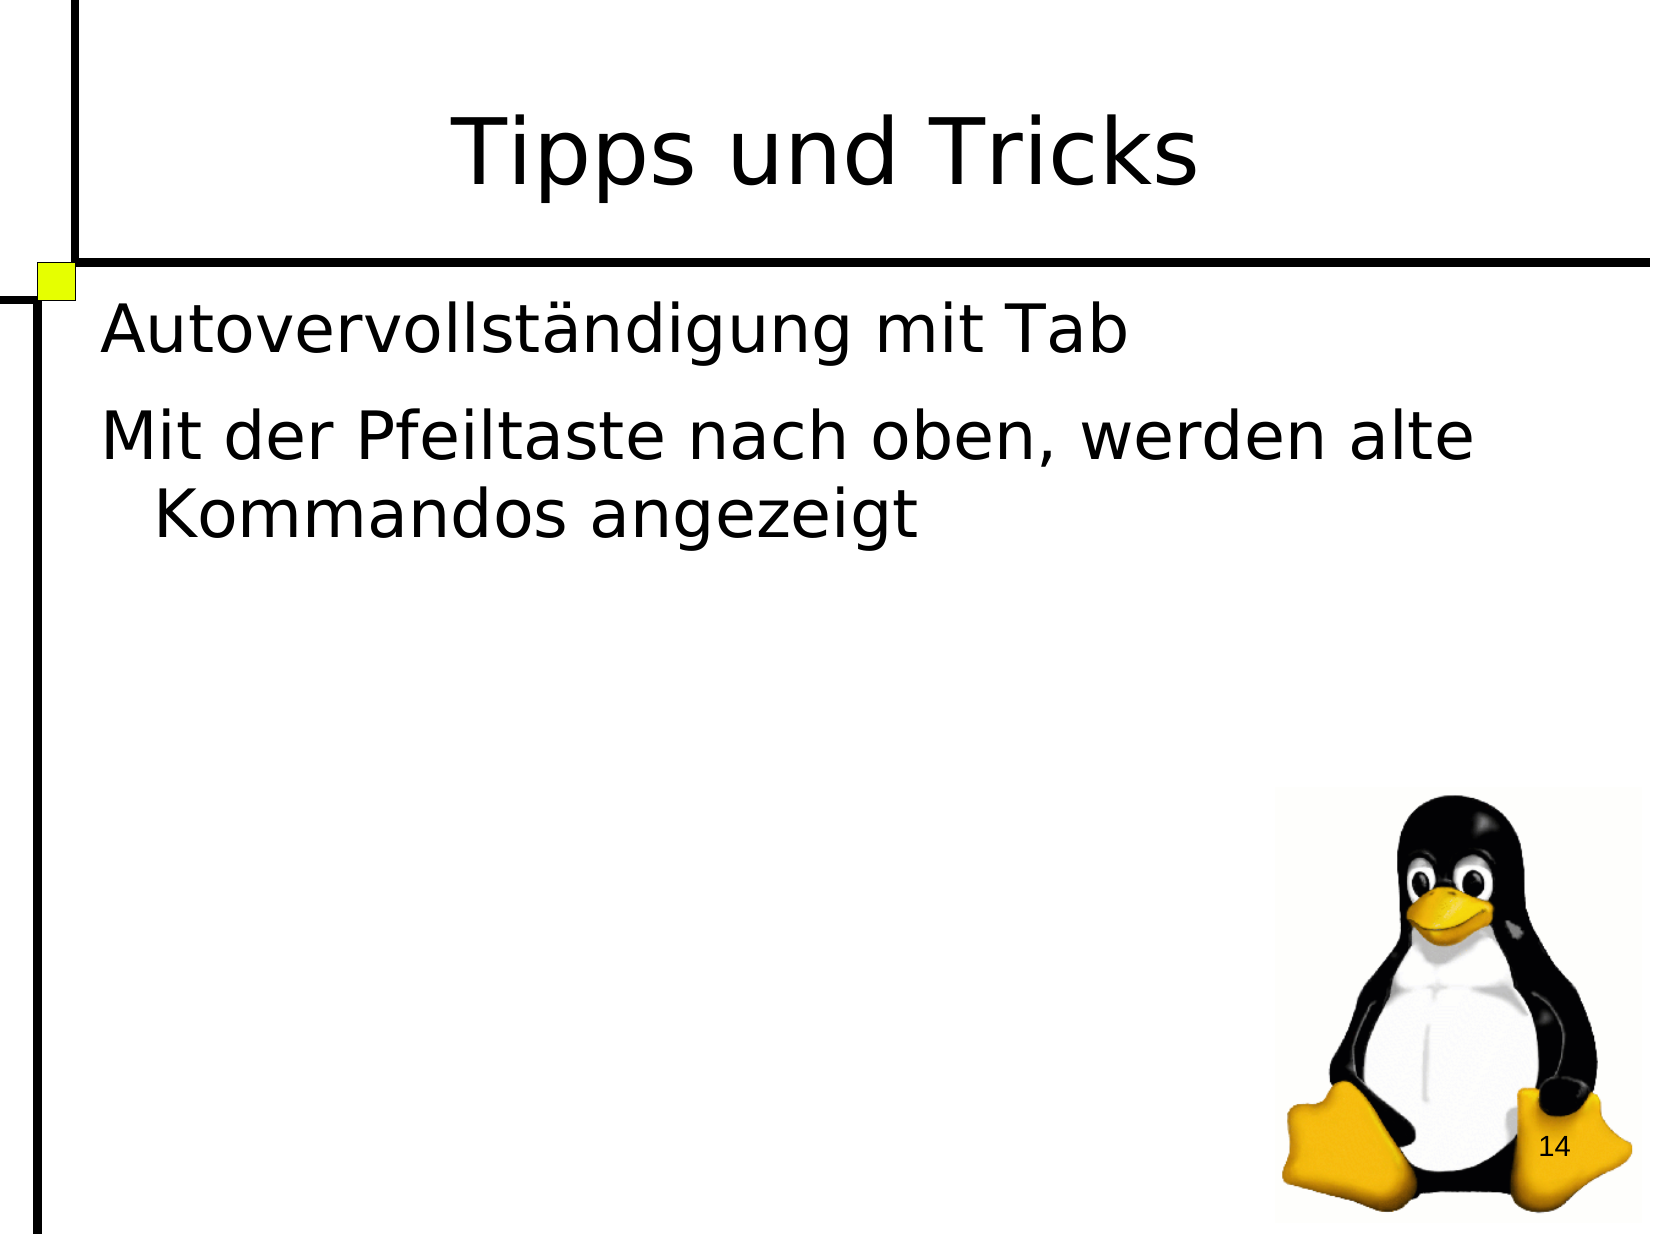

# Tipps und Tricks
Autovervollständigung mit Tab
Mit der Pfeiltaste nach oben, werden alte Kommandos angezeigt
14